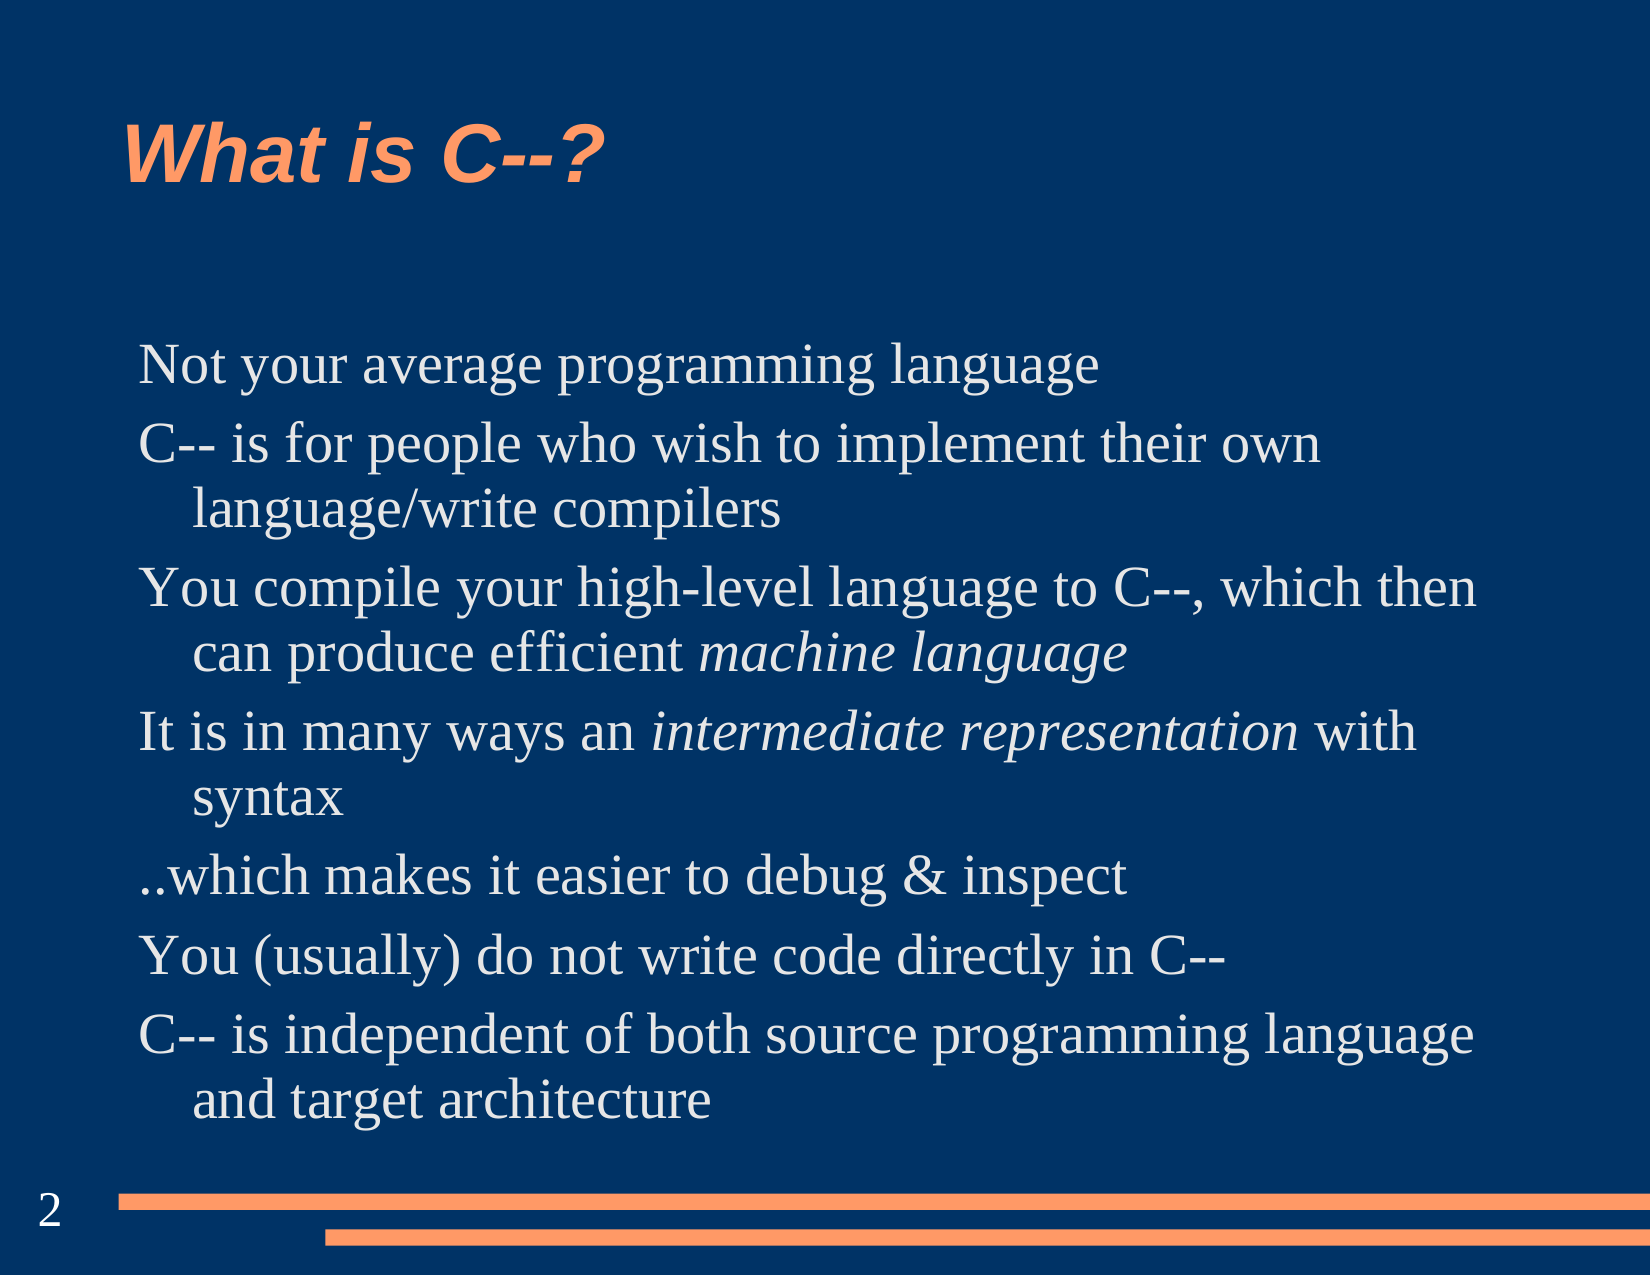

# What is C--?
Not your average programming language
C-- is for people who wish to implement their own language/write compilers
You compile your high-level language to C--, which then can produce efficient machine language
It is in many ways an intermediate representation with syntax
..which makes it easier to debug & inspect
You (usually) do not write code directly in C--
C-- is independent of both source programming language and target architecture
2